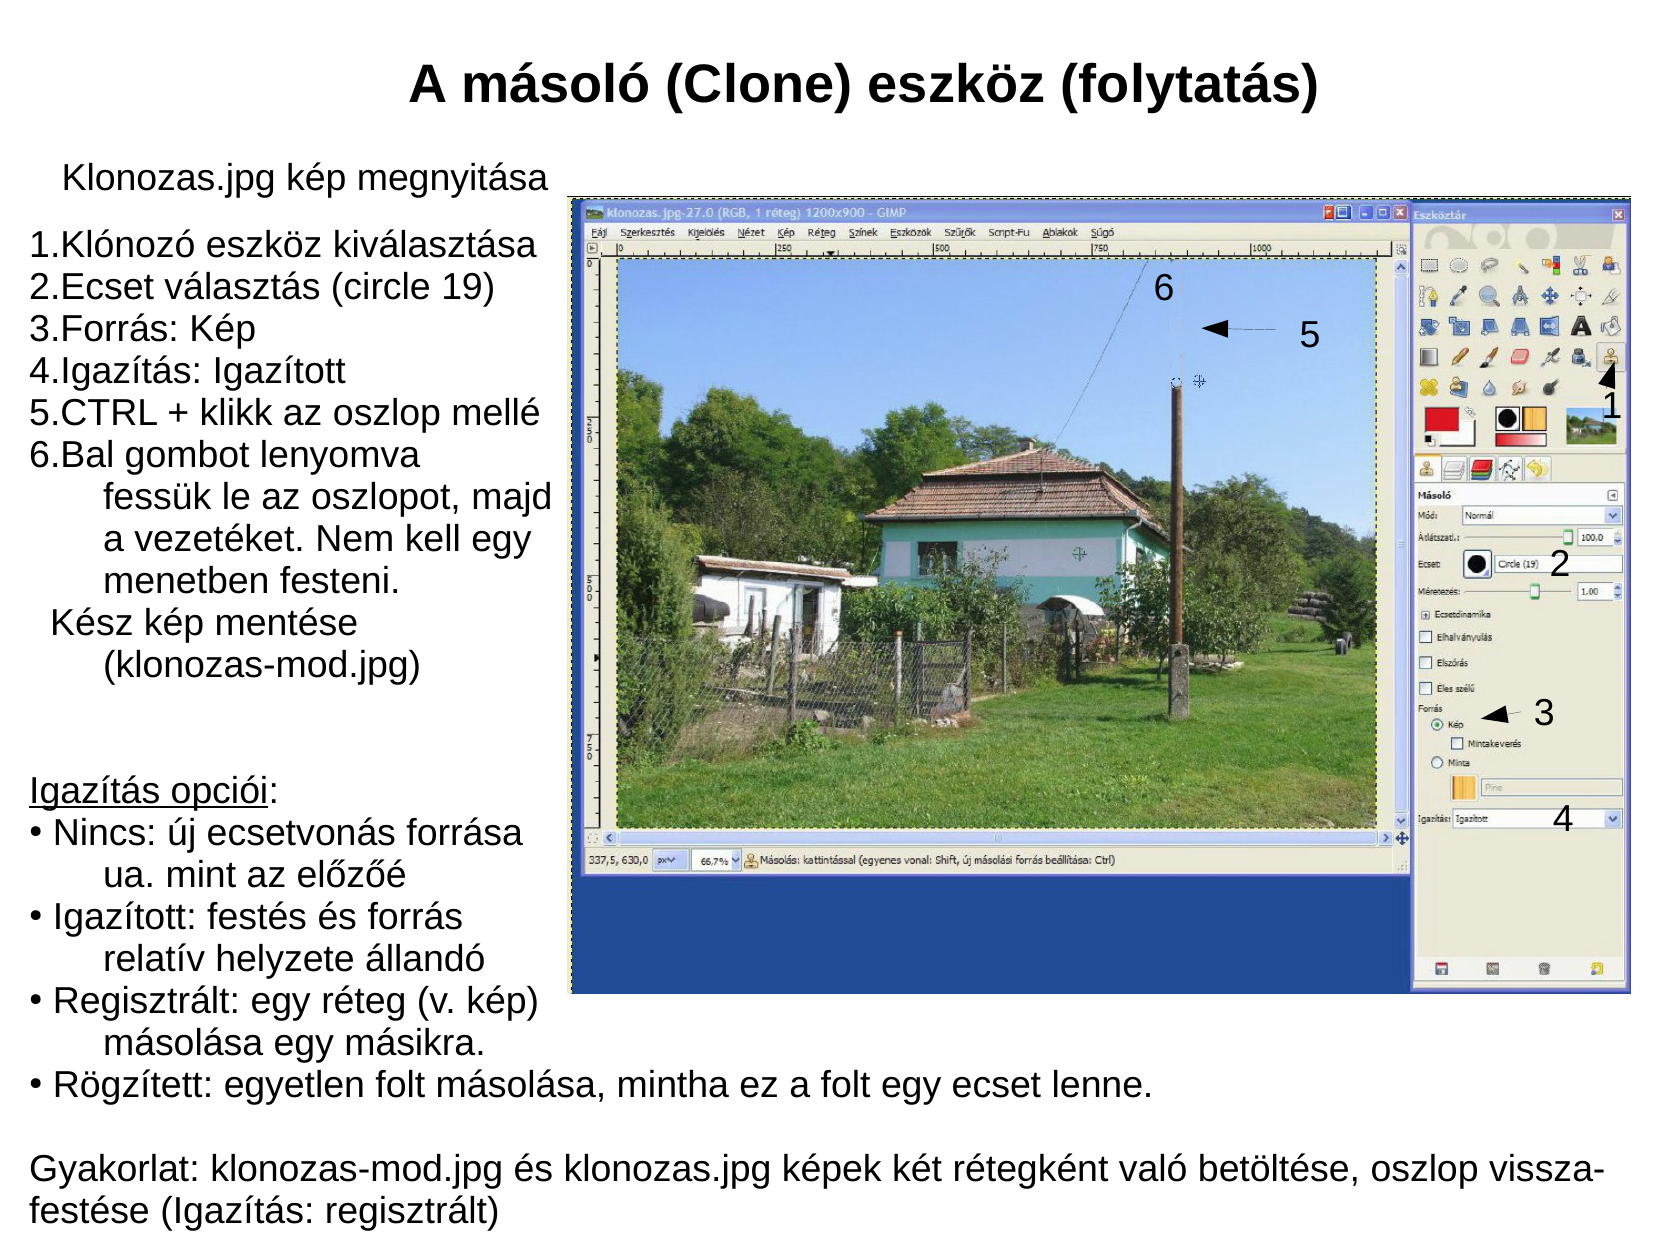

A másoló (Clone) eszköz (folytatás)
Klonozas.jpg kép megnyitása
Klónozó eszköz kiválasztása
Ecset választás (circle 19)
Forrás: Kép
Igazítás: Igazított
CTRL + klikk az oszlop mellé
Bal gombot lenyomva
	fessük le az oszlopot, majd
	a vezetéket. Nem kell egy
	menetben festeni.
 Kész kép mentése
	(klonozas-mod.jpg)
Igazítás opciói:
 Nincs: új ecsetvonás forrása
	ua. mint az előzőé
 Igazított: festés és forrás
	relatív helyzete állandó
 Regisztrált: egy réteg (v. kép)
	másolása egy másikra.
 Rögzített: egyetlen folt másolása, mintha ez a folt egy ecset lenne.
Gyakorlat: klonozas-mod.jpg és klonozas.jpg képek két rétegként való betöltése, oszlop vissza-
festése (Igazítás: regisztrált)
6
5
1
2
3
4